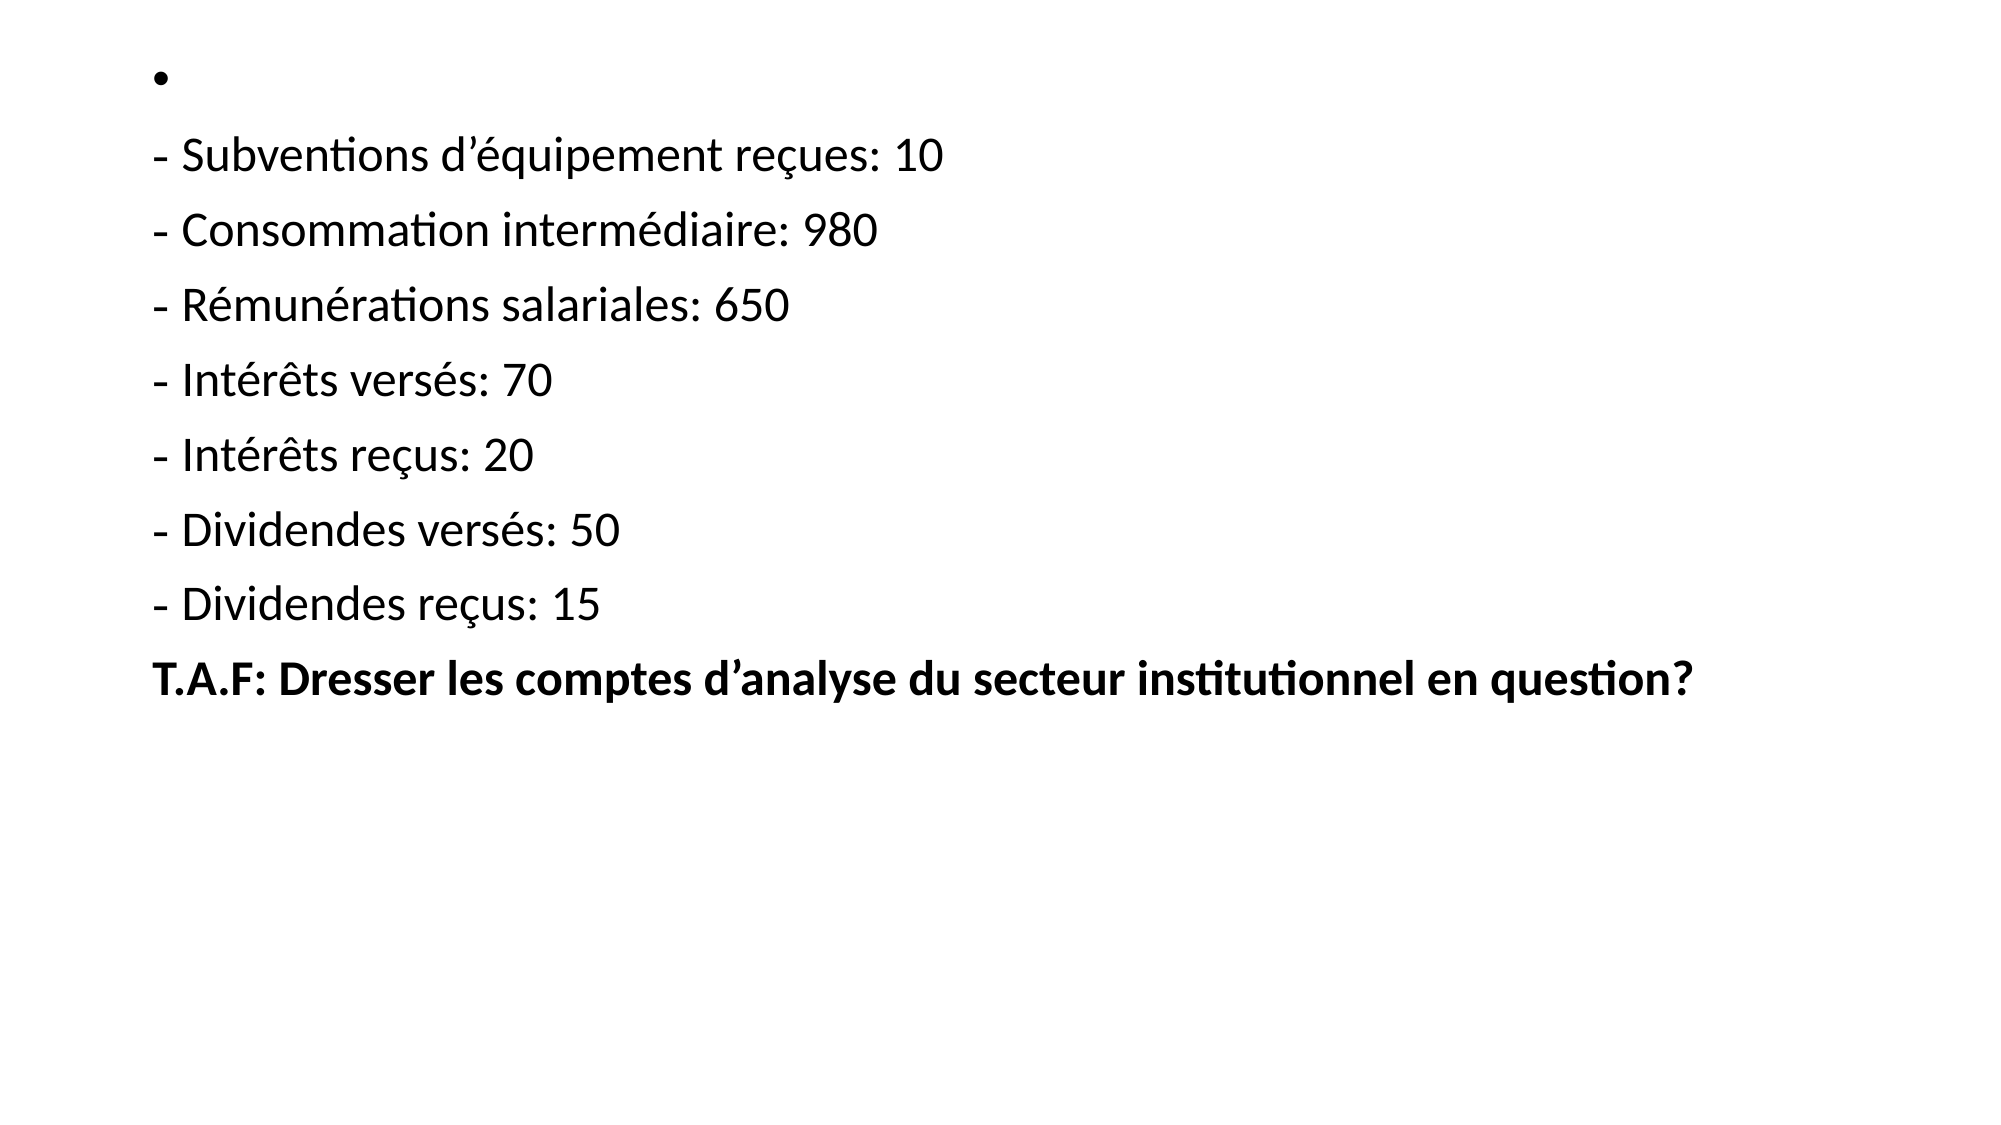

# - Subventions d’équipement reçues: 10
- Consommation intermédiaire: 980
- Rémunérations salariales: 650
- Intérêts versés: 70
- Intérêts reçus: 20
- Dividendes versés: 50
- Dividendes reçus: 15
T.A.F: Dresser les comptes d’analyse du secteur institutionnel en question?